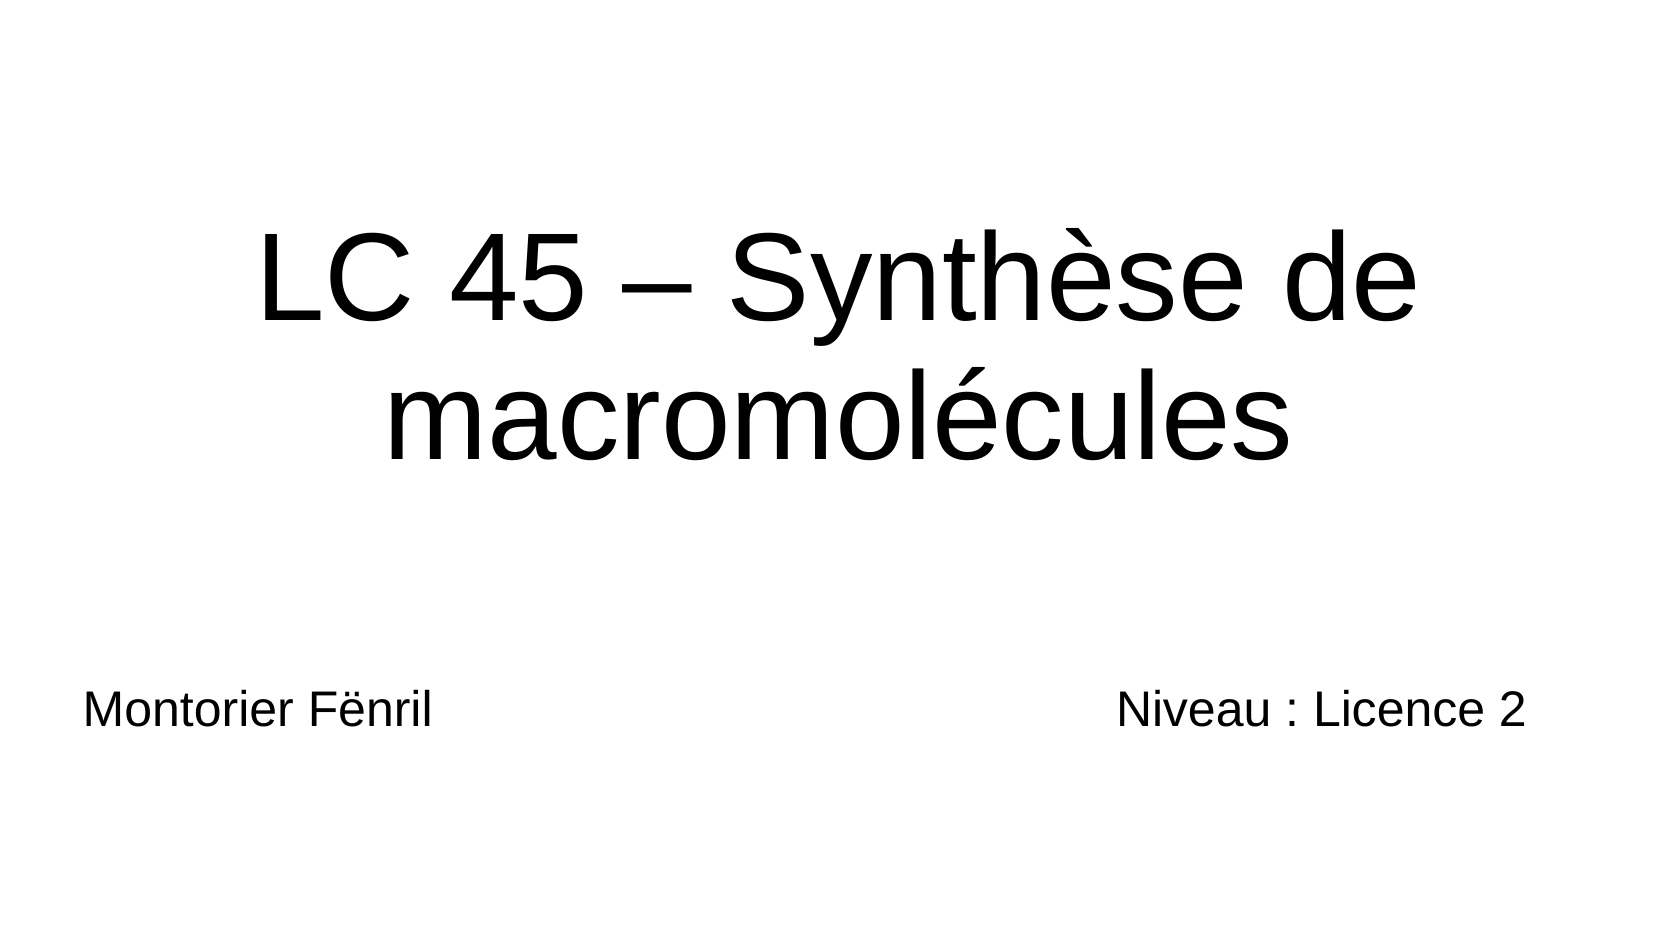

# LC 45 – Synthèse de macromolécules
Montorier Fënril										Niveau : Licence 2